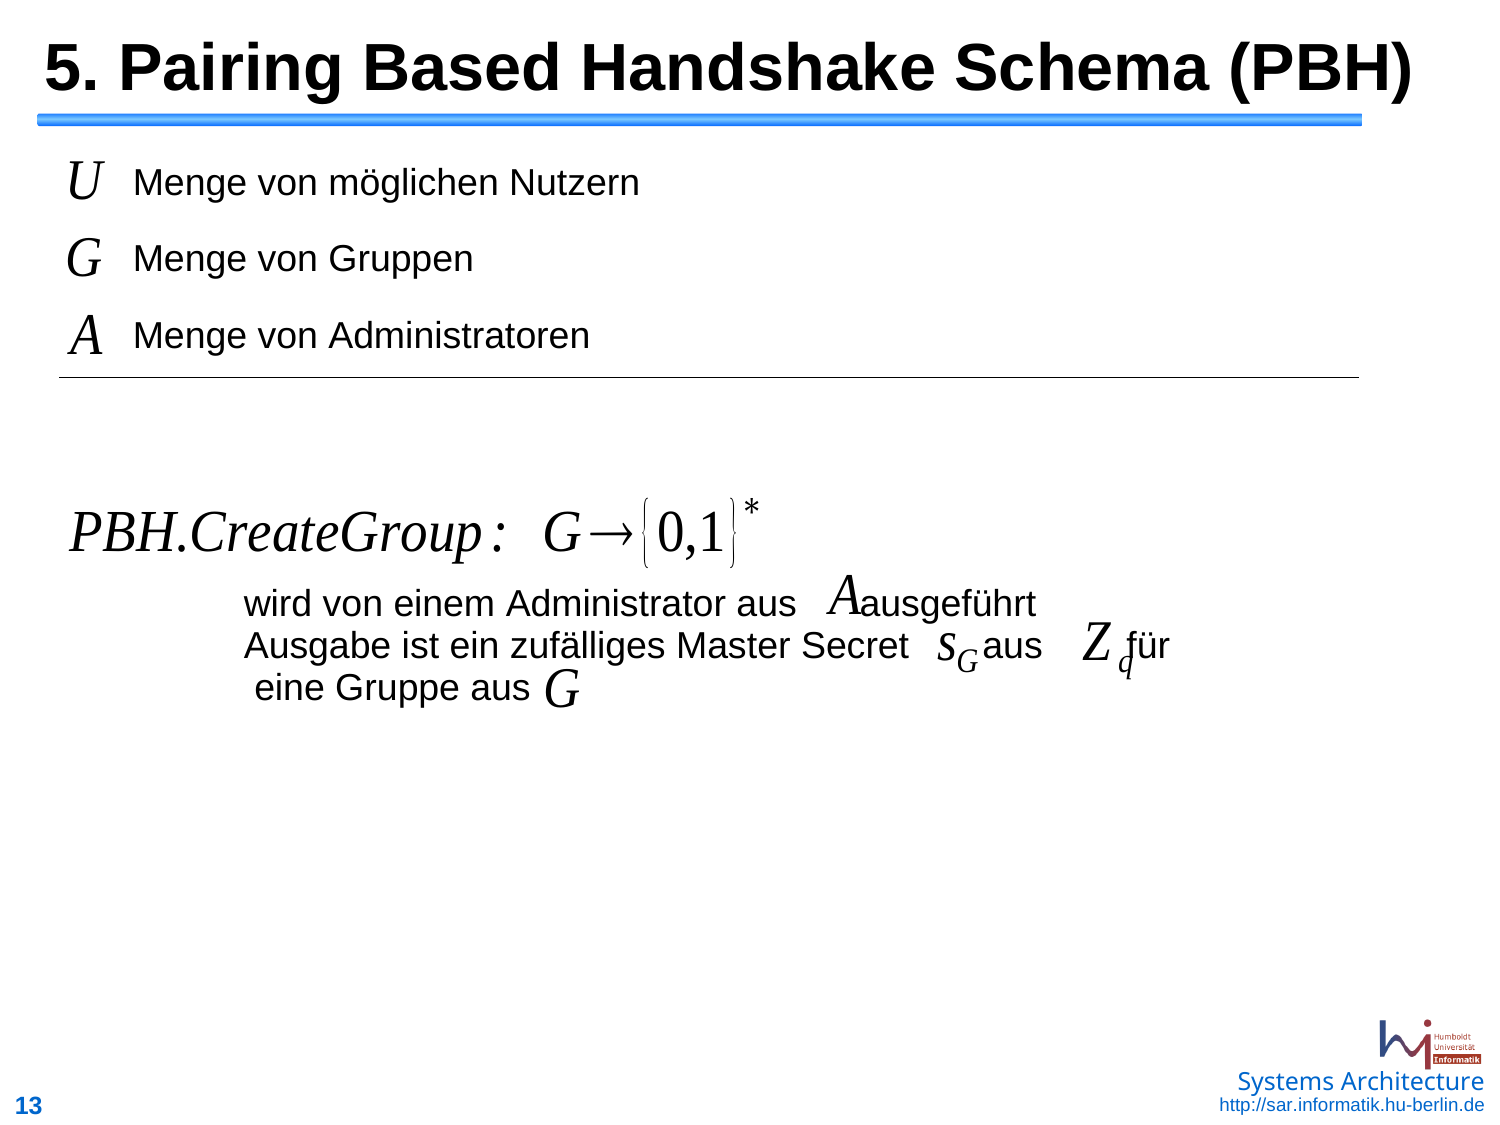

# 5. Pairing Based Handshake Schema (PBH)
Menge von möglichen Nutzern
Menge von Gruppen
Menge von Administratoren
 wird von einem Administrator aus ausgeführt
 Ausgabe ist ein zufälliges Master Secret aus für
 eine Gruppe aus